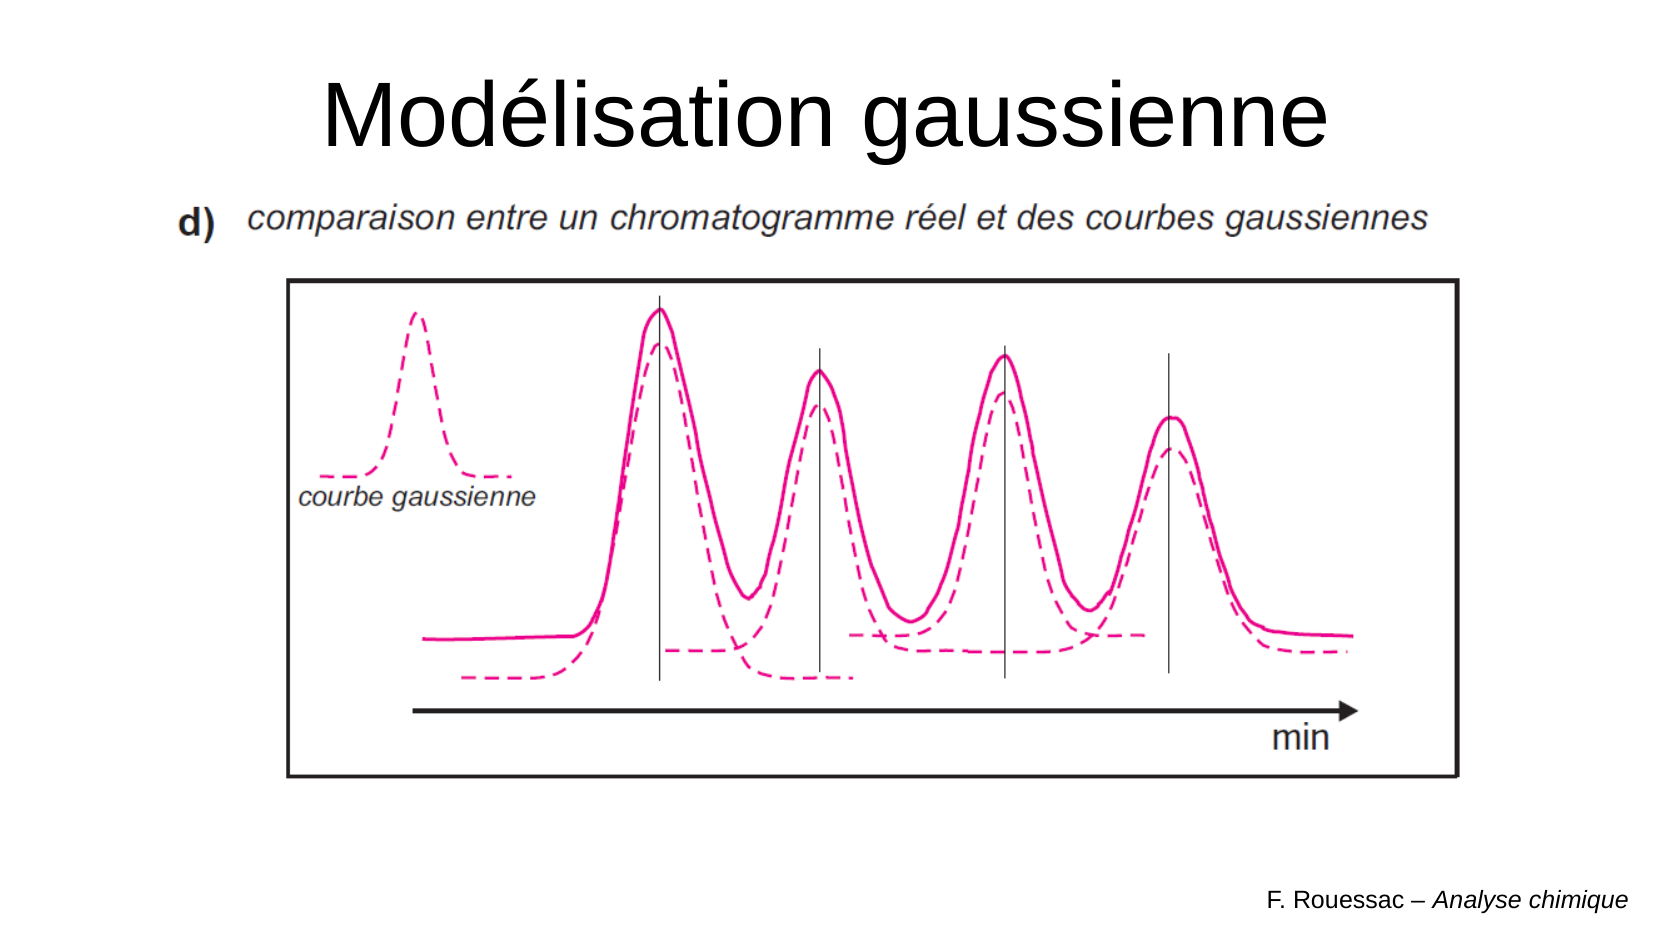

# Modélisation gaussienne
F. Rouessac – Analyse chimique